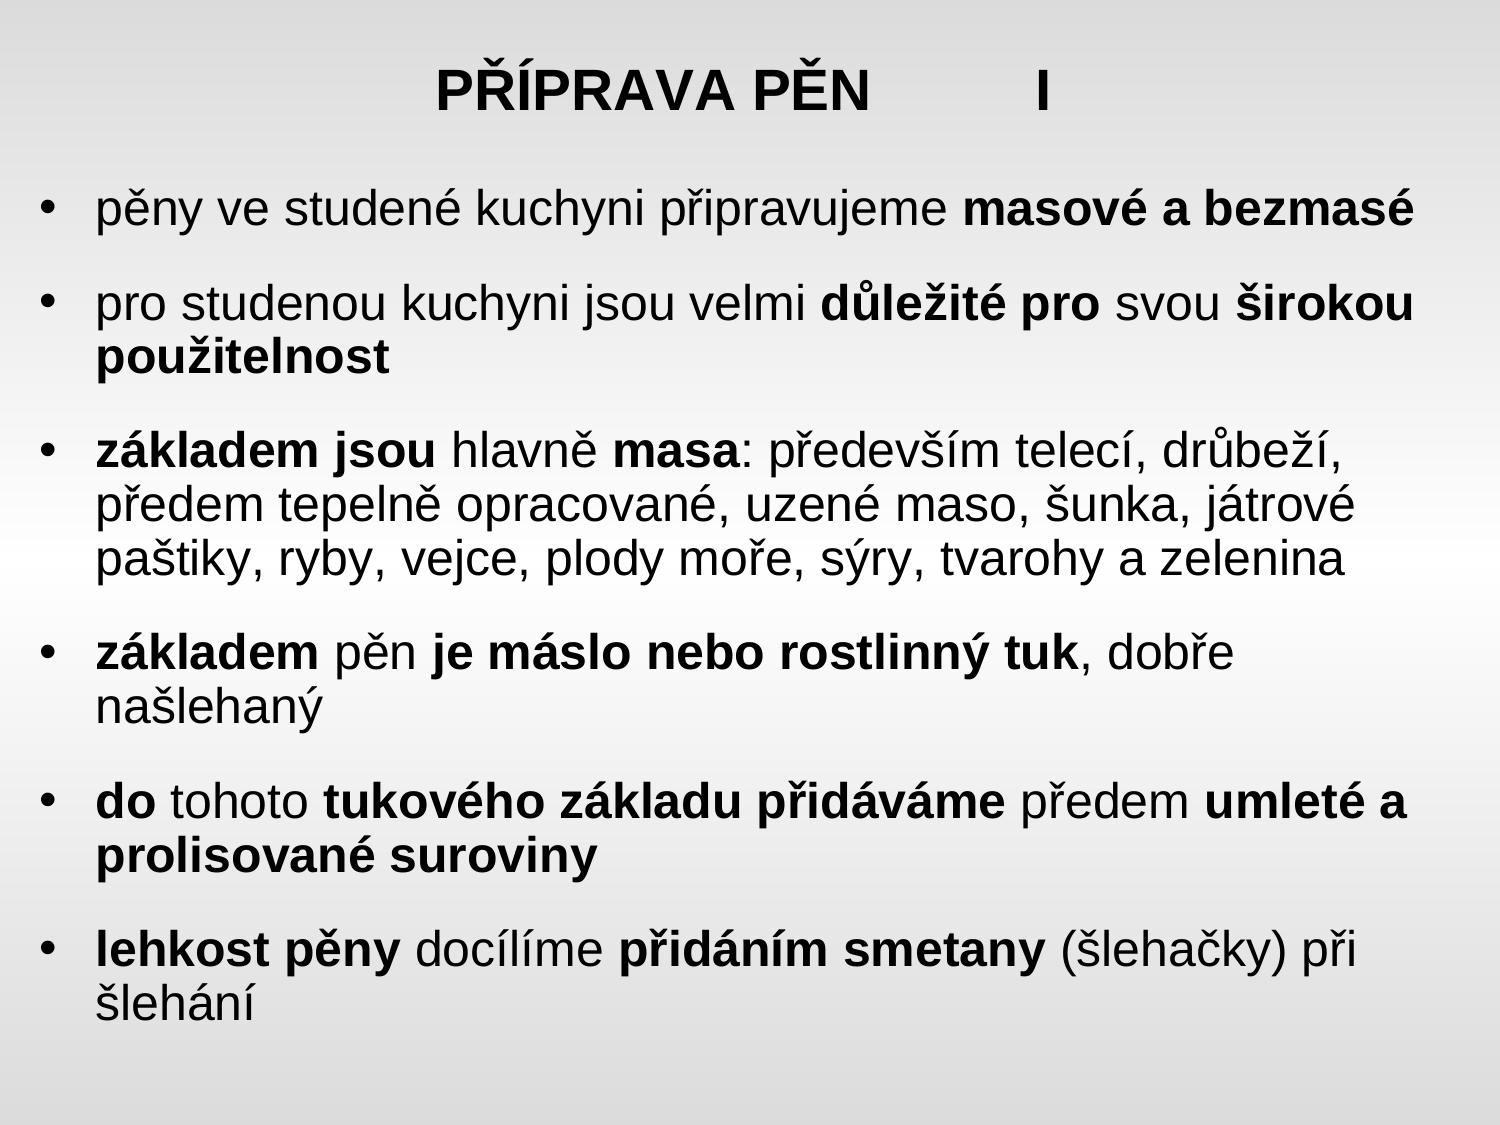

# PŘÍPRAVA PĚN		I
pěny ve studené kuchyni připravujeme masové a bezmasé
pro studenou kuchyni jsou velmi důležité pro svou širokou použitelnost
základem jsou hlavně masa: především telecí, drůbeží, předem tepelně opracované, uzené maso, šunka, játrové paštiky, ryby, vejce, plody moře, sýry, tvarohy a zelenina
základem pěn je máslo nebo rostlinný tuk, dobře našlehaný
do tohoto tukového základu přidáváme předem umleté a prolisované suroviny
lehkost pěny docílíme přidáním smetany (šlehačky) při šlehání